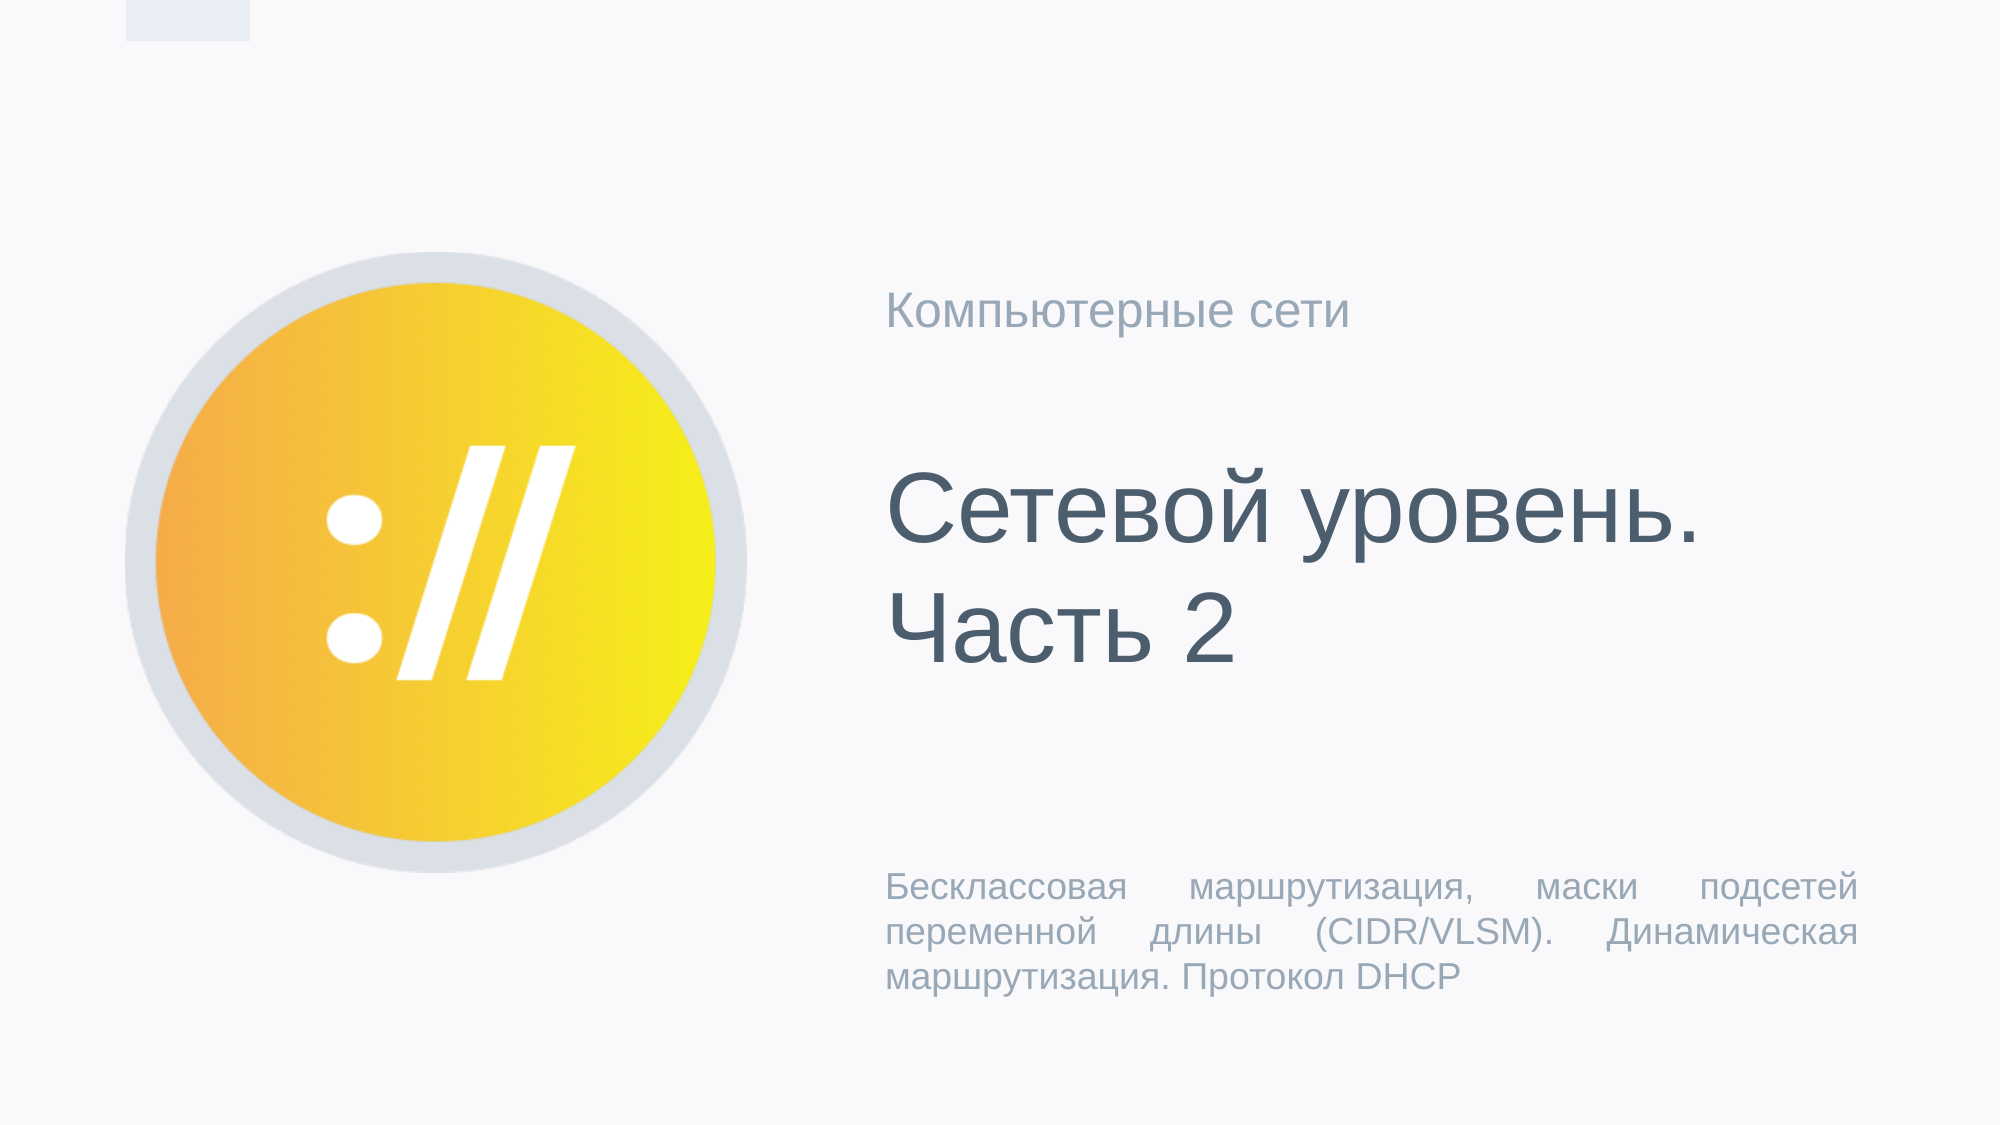

Компьютерные сети
# Сетевой уровень. Часть 2
Бесклассовая маршрутизация, маски подсетей переменной длины (CIDR/VLSM). Динамическая маршрутизация. Протокол DHCP